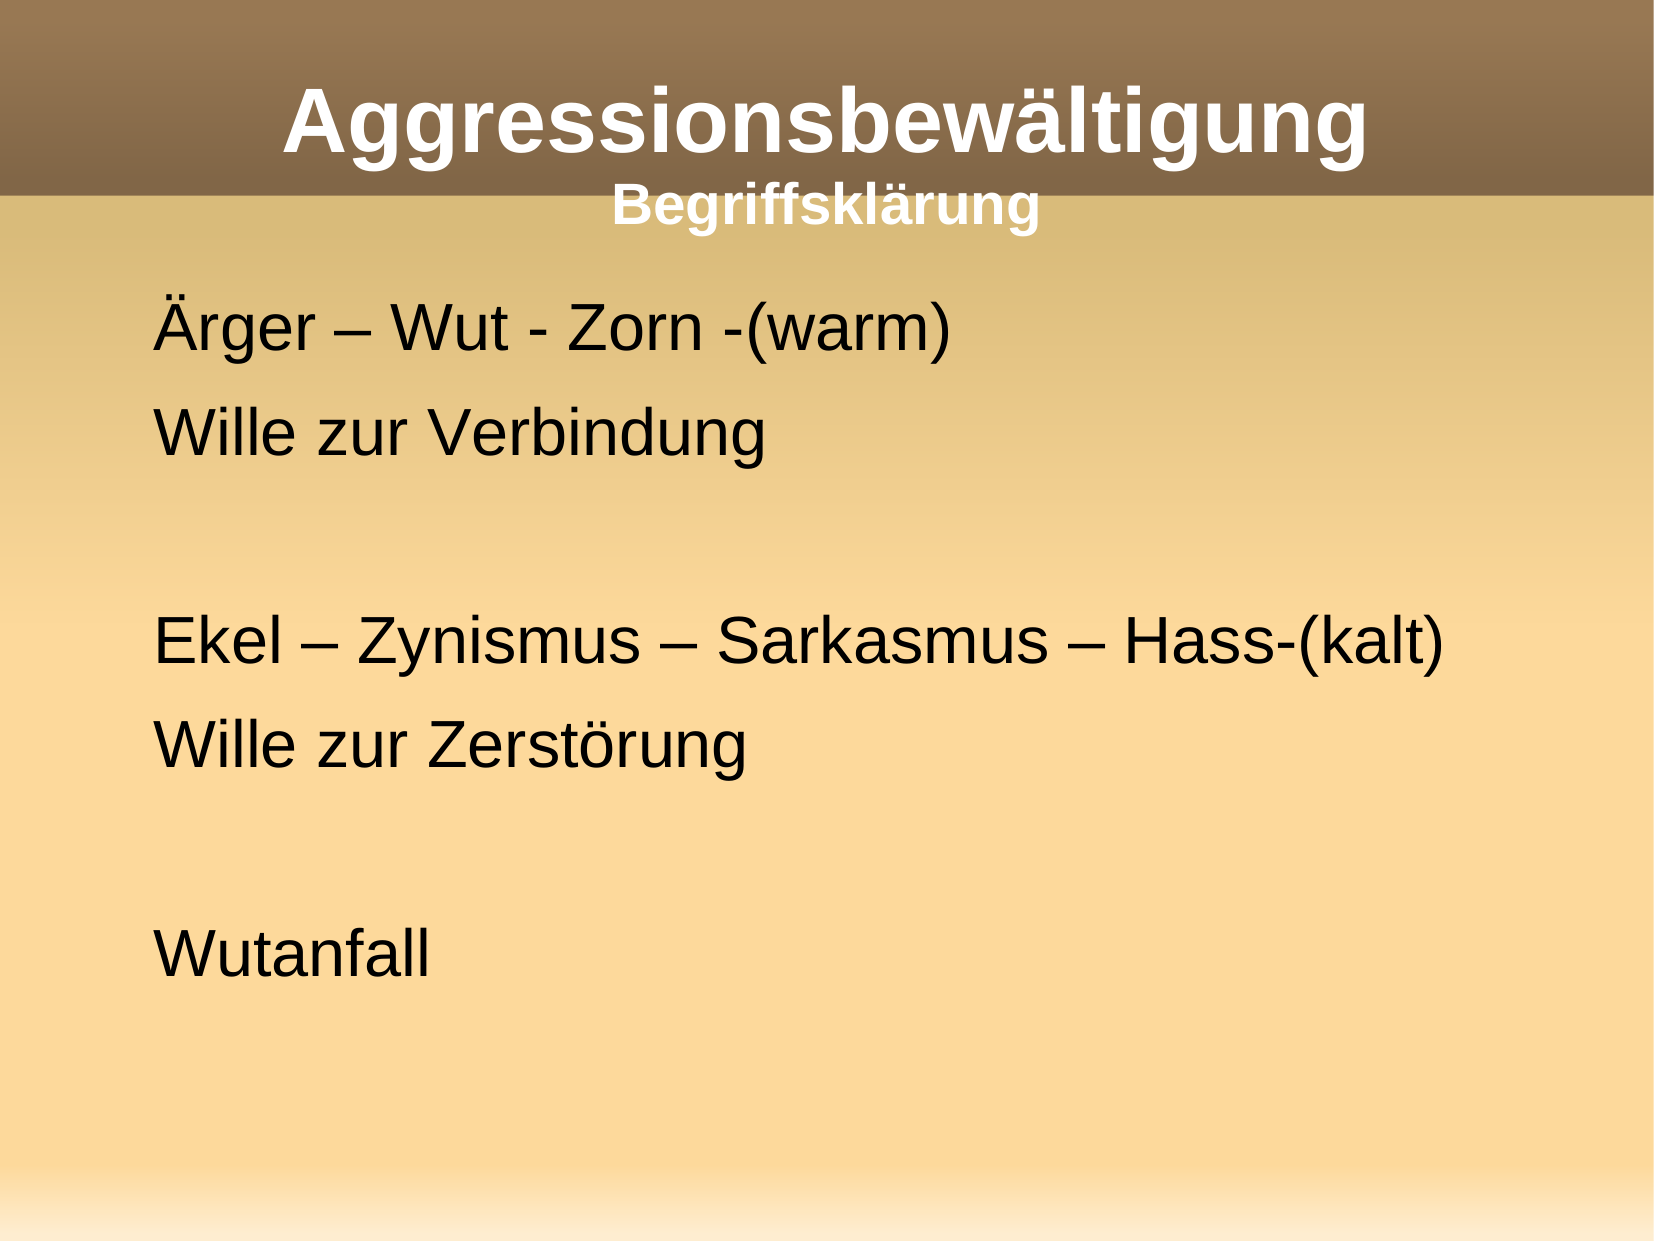

# Aggressionsbewältigung Begriffsklärung
Ärger – Wut - Zorn -(warm)
Wille zur Verbindung
Ekel – Zynismus – Sarkasmus – Hass-(kalt)
Wille zur Zerstörung
Wutanfall